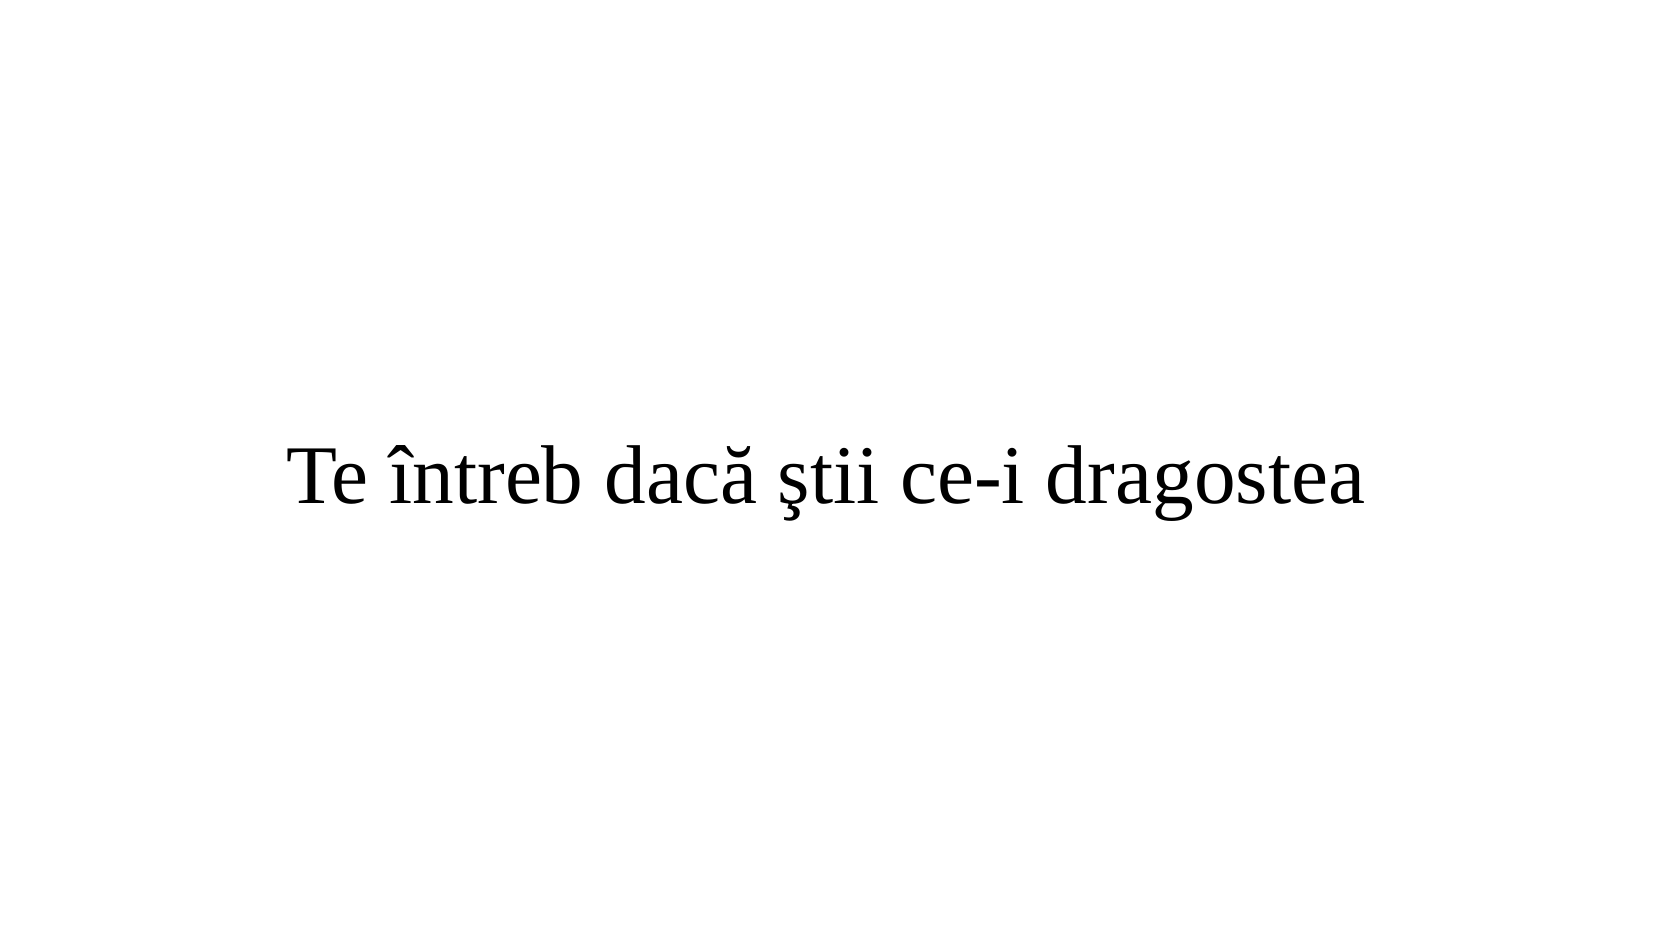

# Te întreb dacă ştii ce-i dragostea